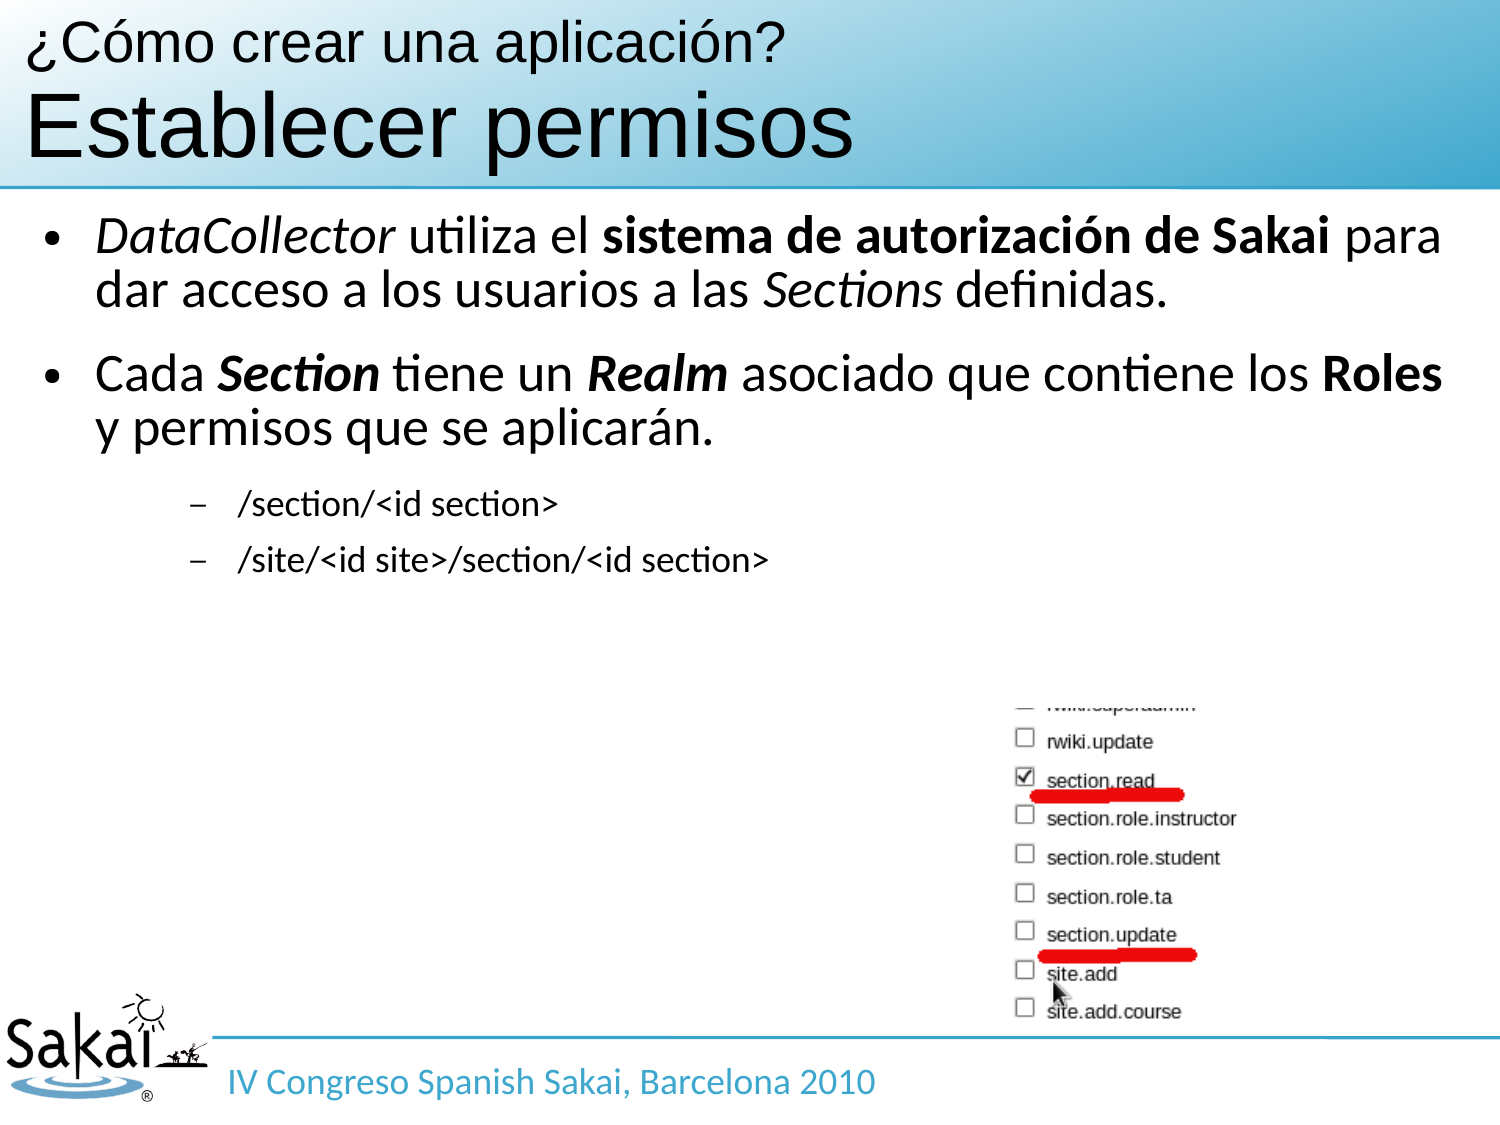

# ¿Cómo crear una aplicación? Establecer permisos
DataCollector utiliza el sistema de autorización de Sakai para dar acceso a los usuarios a las Sections definidas.
Cada Section tiene un Realm asociado que contiene los Roles y permisos que se aplicarán.
/section/<id section>
/site/<id site>/section/<id section>